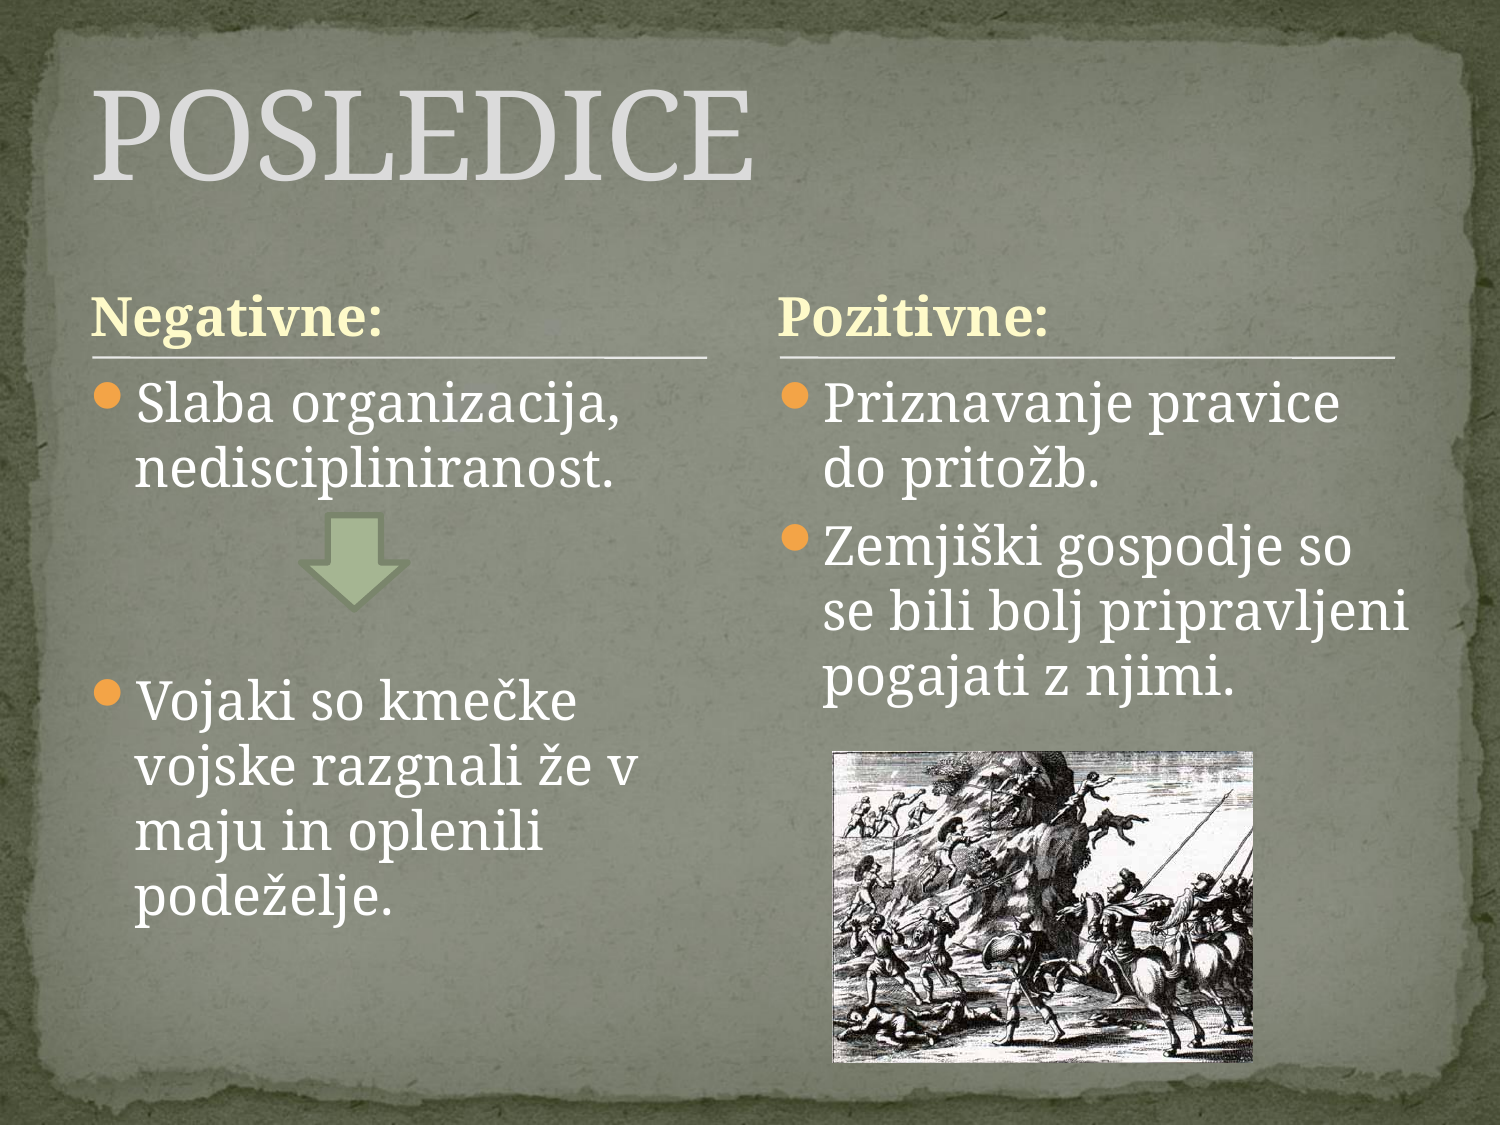

POSLEDICE
# Negativne:
Pozitivne:
Slaba organizacija, nediscipliniranost.
Vojaki so kmečke vojske razgnali že v maju in oplenili podeželje.
Priznavanje pravice do pritožb.
Zemjiški gospodje so se bili bolj pripravljeni pogajati z njimi.